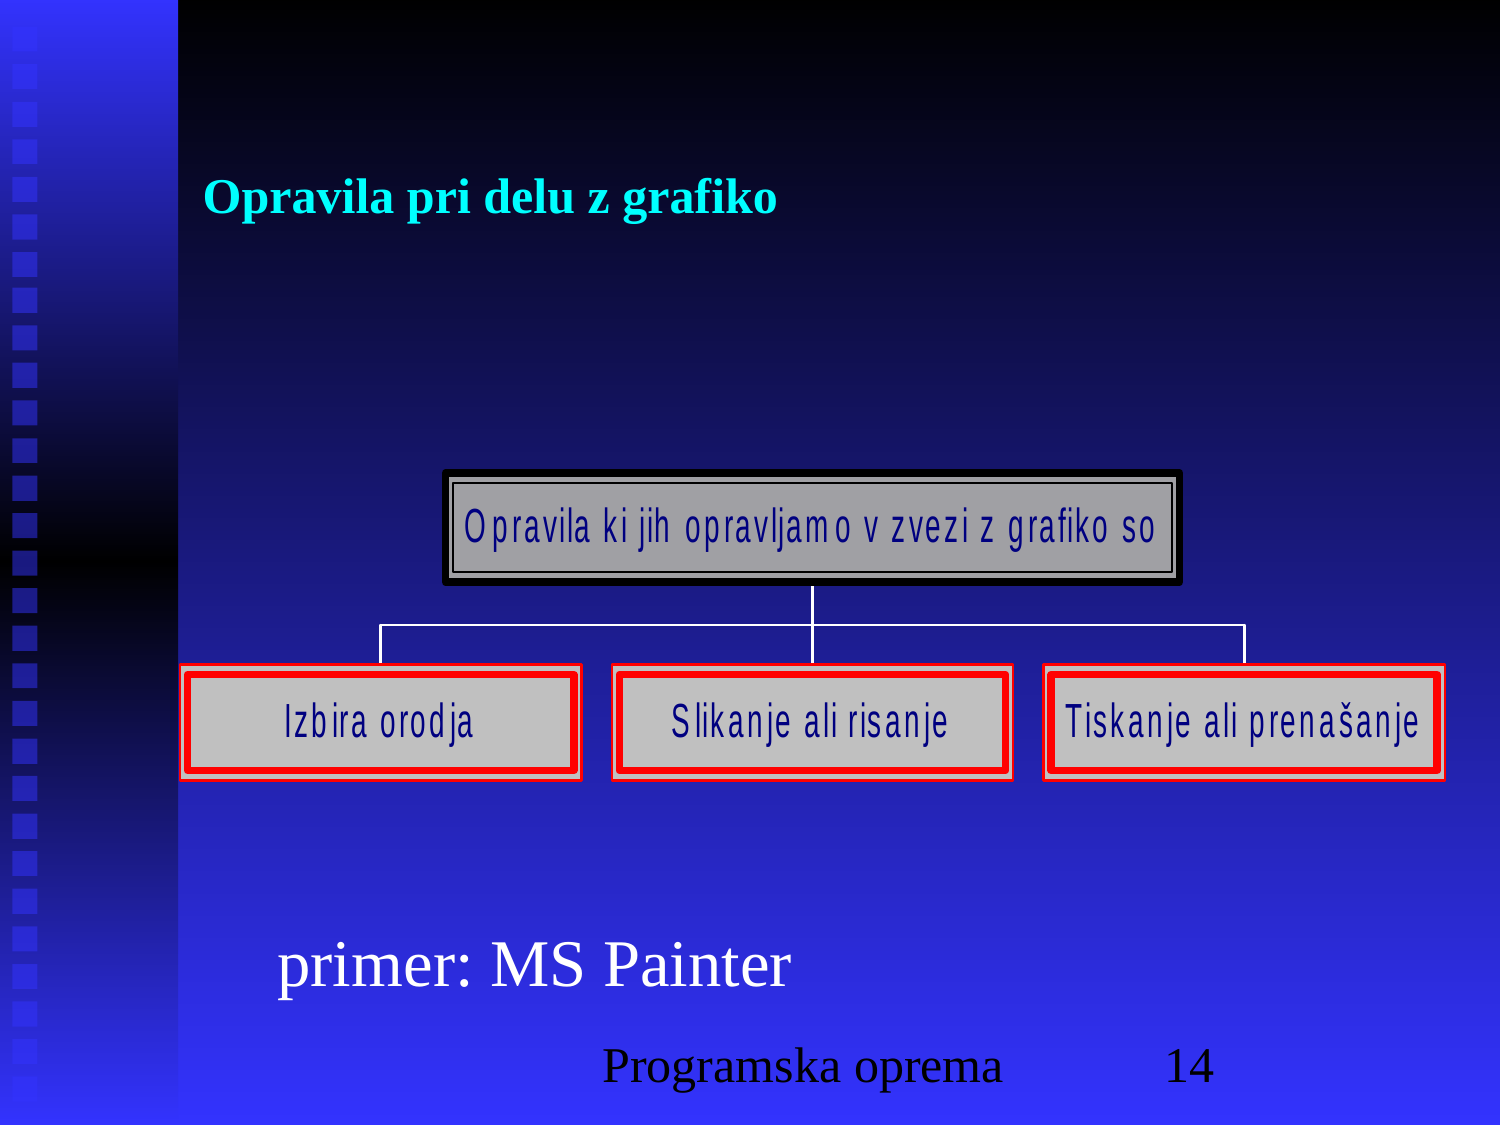

# Opravila pri delu z grafiko
primer: MS Painter
Programska oprema
14